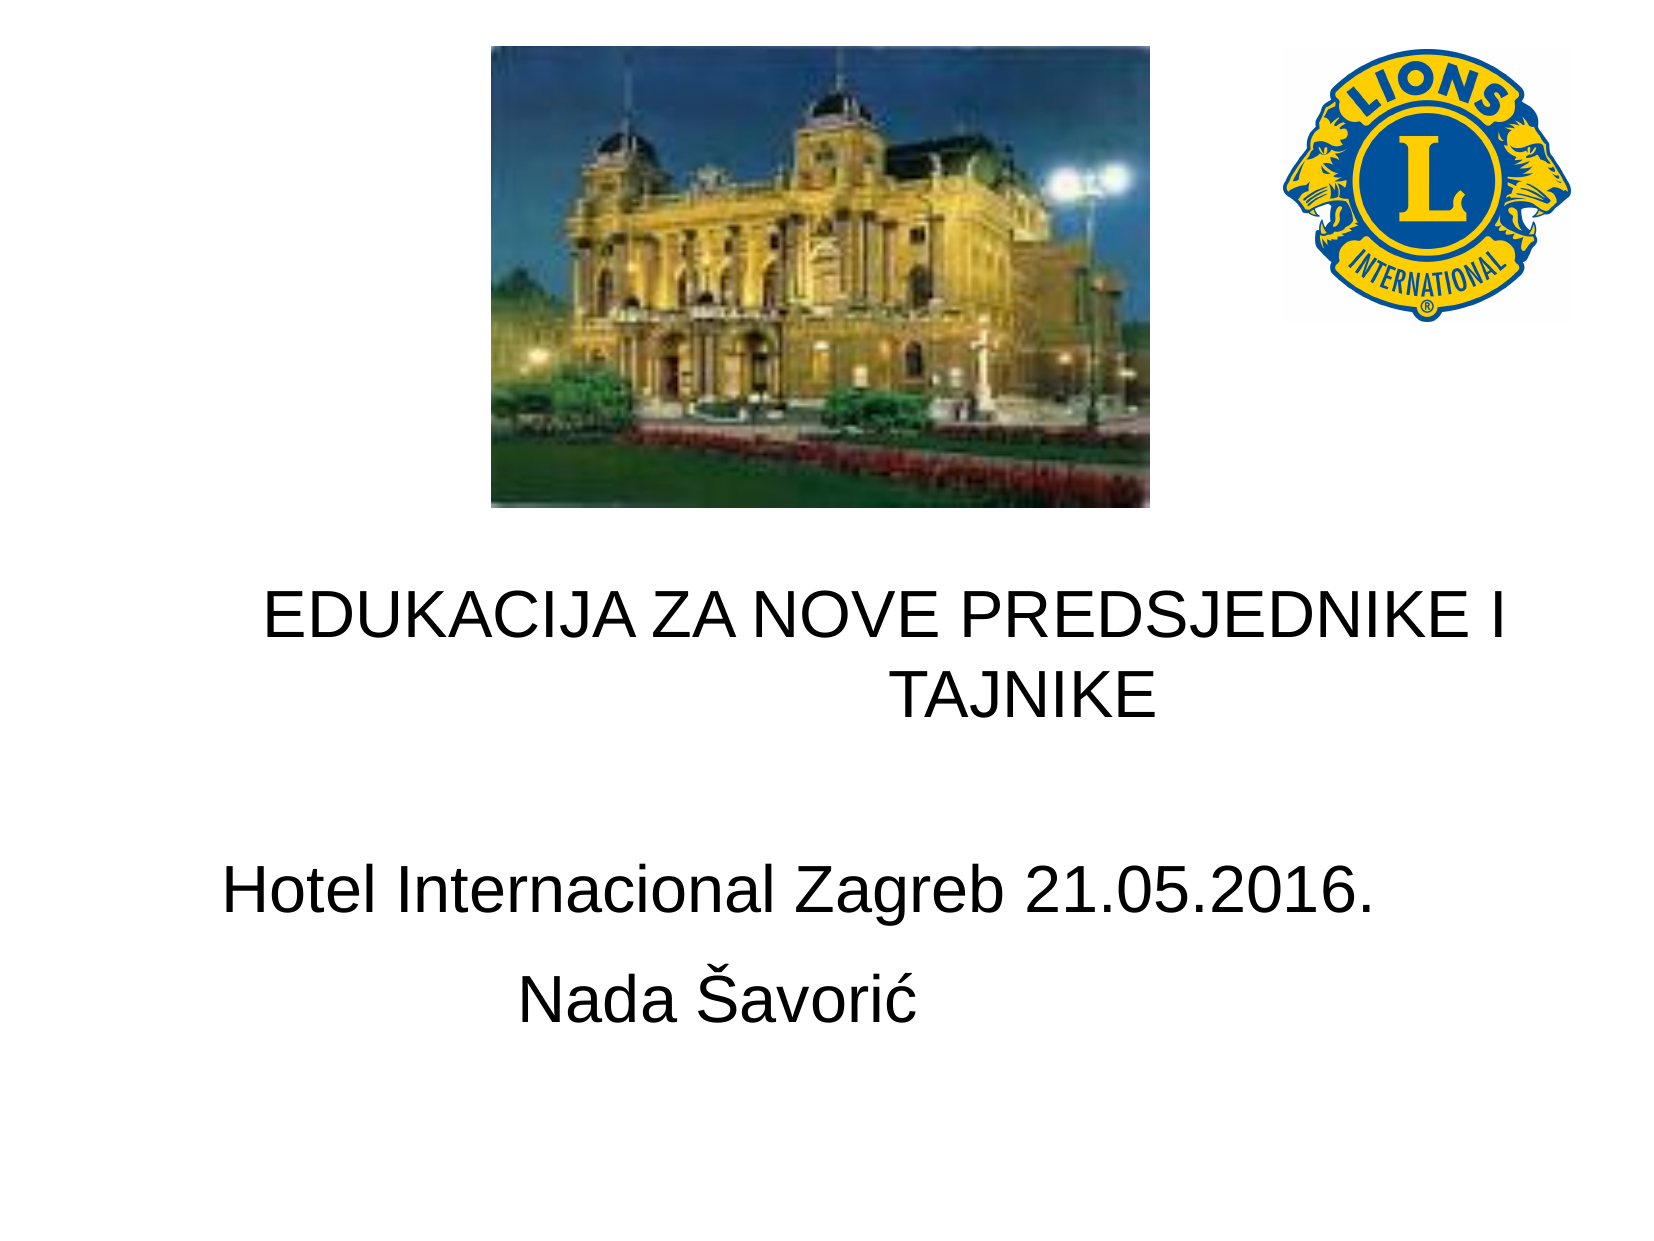

# EDUKACIJA ZA NOVE PREDSJEDNIKE I 		 TAJNIKE
 Hotel Internacional Zagreb 21.05.2016.
 Nada Šavorić